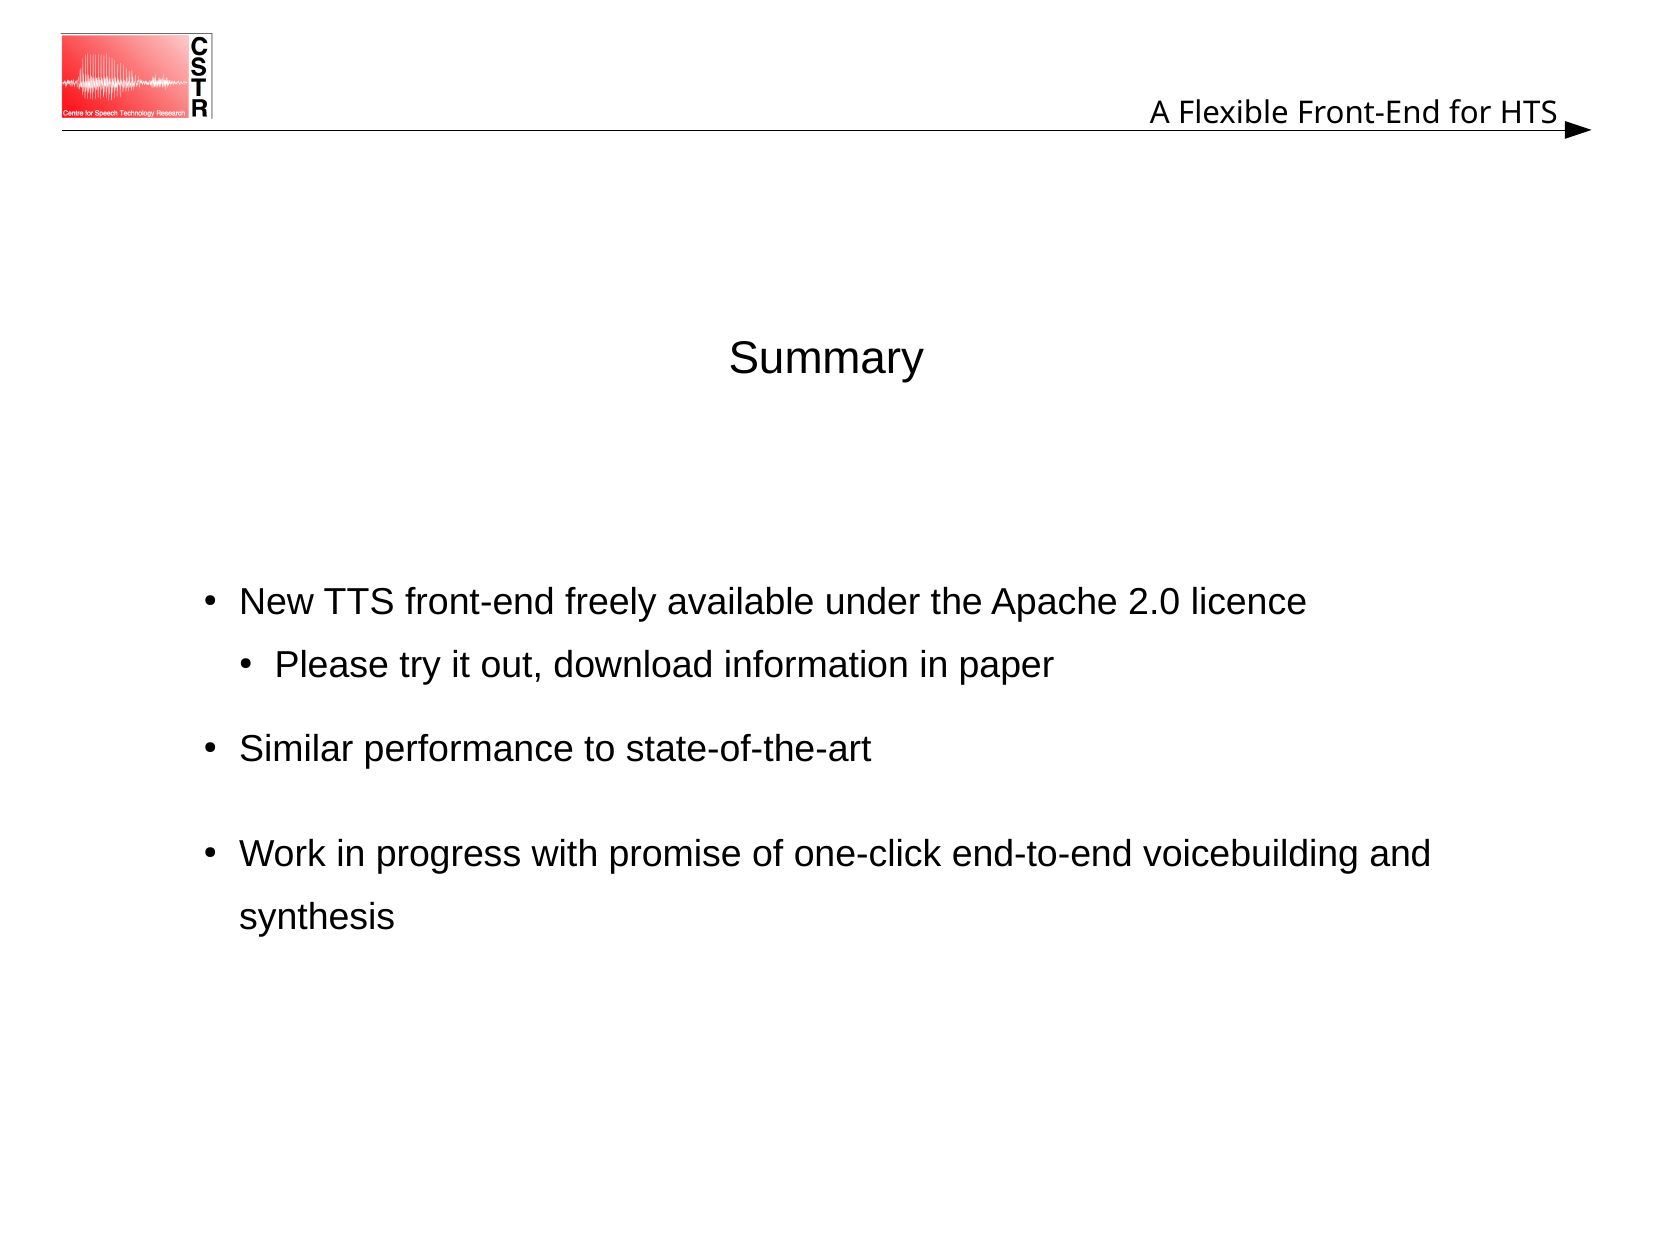

A Flexible Front-End for HTS
Summary
New TTS front-end freely available under the Apache 2.0 licence
Please try it out, download information in paper
Similar performance to state-of-the-art
Work in progress with promise of one-click end-to-end voicebuilding and synthesis